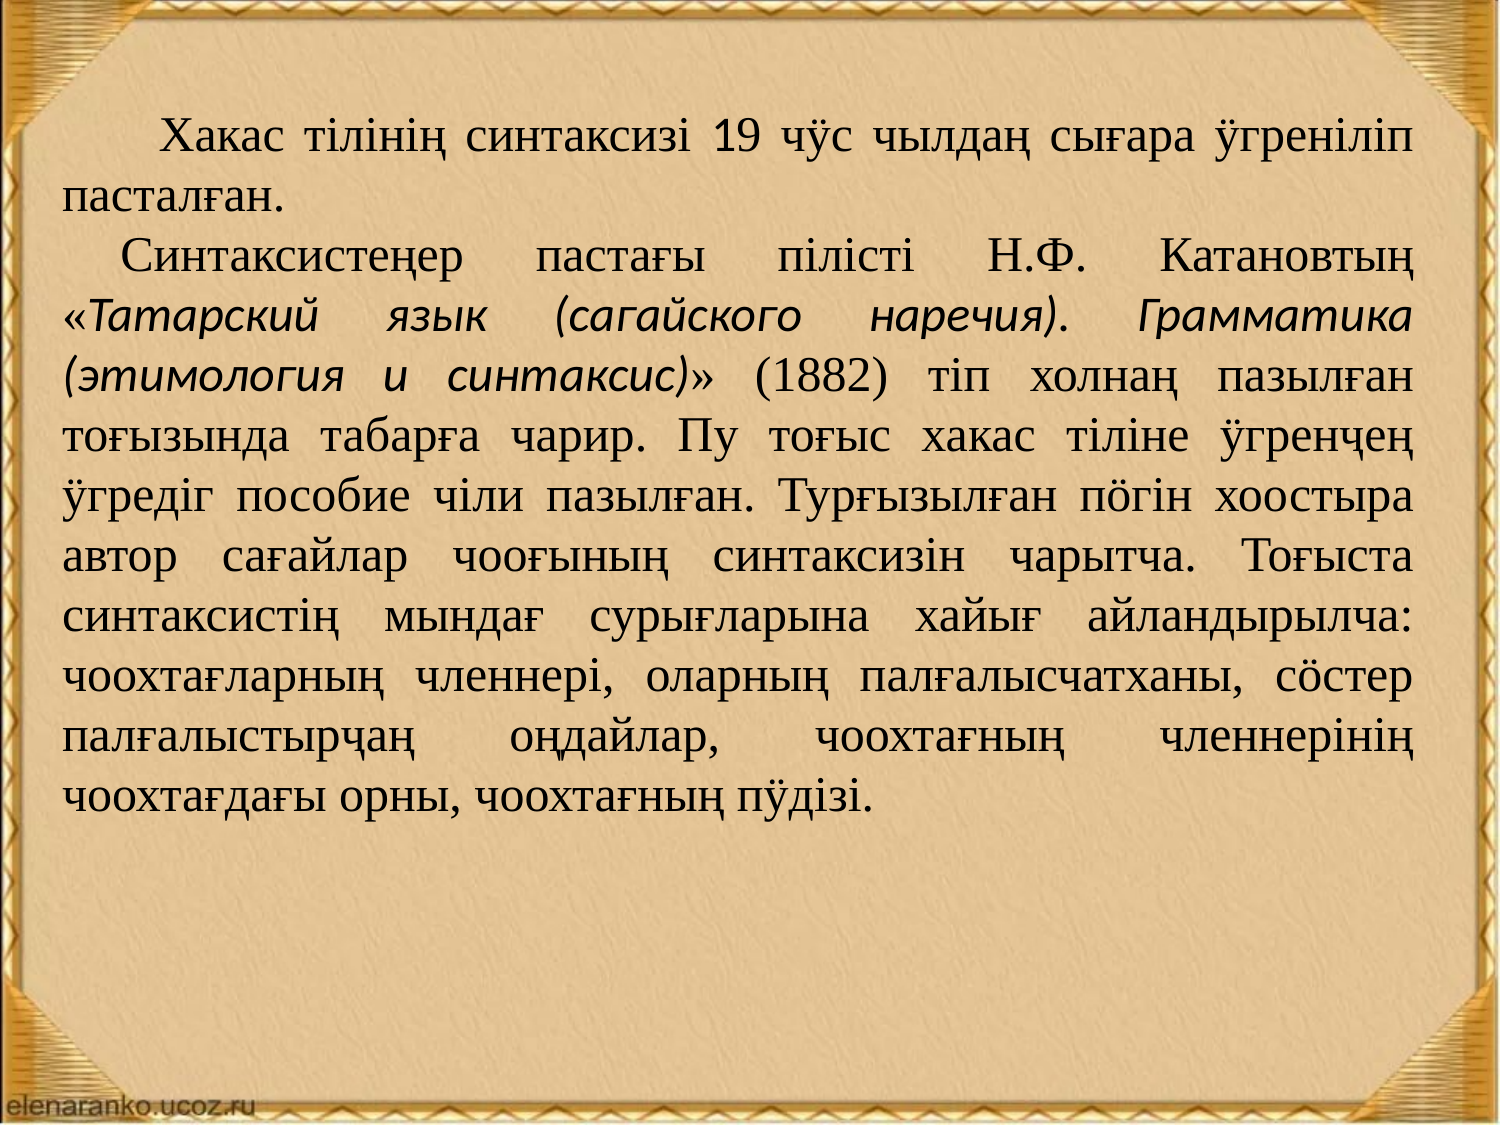

Хакас тiлiнiң синтаксизi 19 чӱс чылдаң сығара ӱгренiлiп пасталған.
Синтаксистеңер пастағы пілісті Н.Ф. Катановтың «Татарский язык (сагайского наречия). Грамматика (этимология и синтаксис)» (1882) тіп холнаң пазылған тоғызында табарға чарир. Пу тоғыс хакас тіліне ӱгренҷең ӱгредіг пособие чіли пазылған. Турғызылған пӧгін хоостыра автор сағайлар чооғының синтаксизін чарытча. Тоғыста синтаксистің мындағ сурығларына хайығ айландырылча: чоохтағларның членнері, оларның палғалысчатханы, сӧстер палғалыстырҷаң оңдайлар, чоохтағның членнерінің чоохтағдағы орны, чоохтағның пӱдізі.